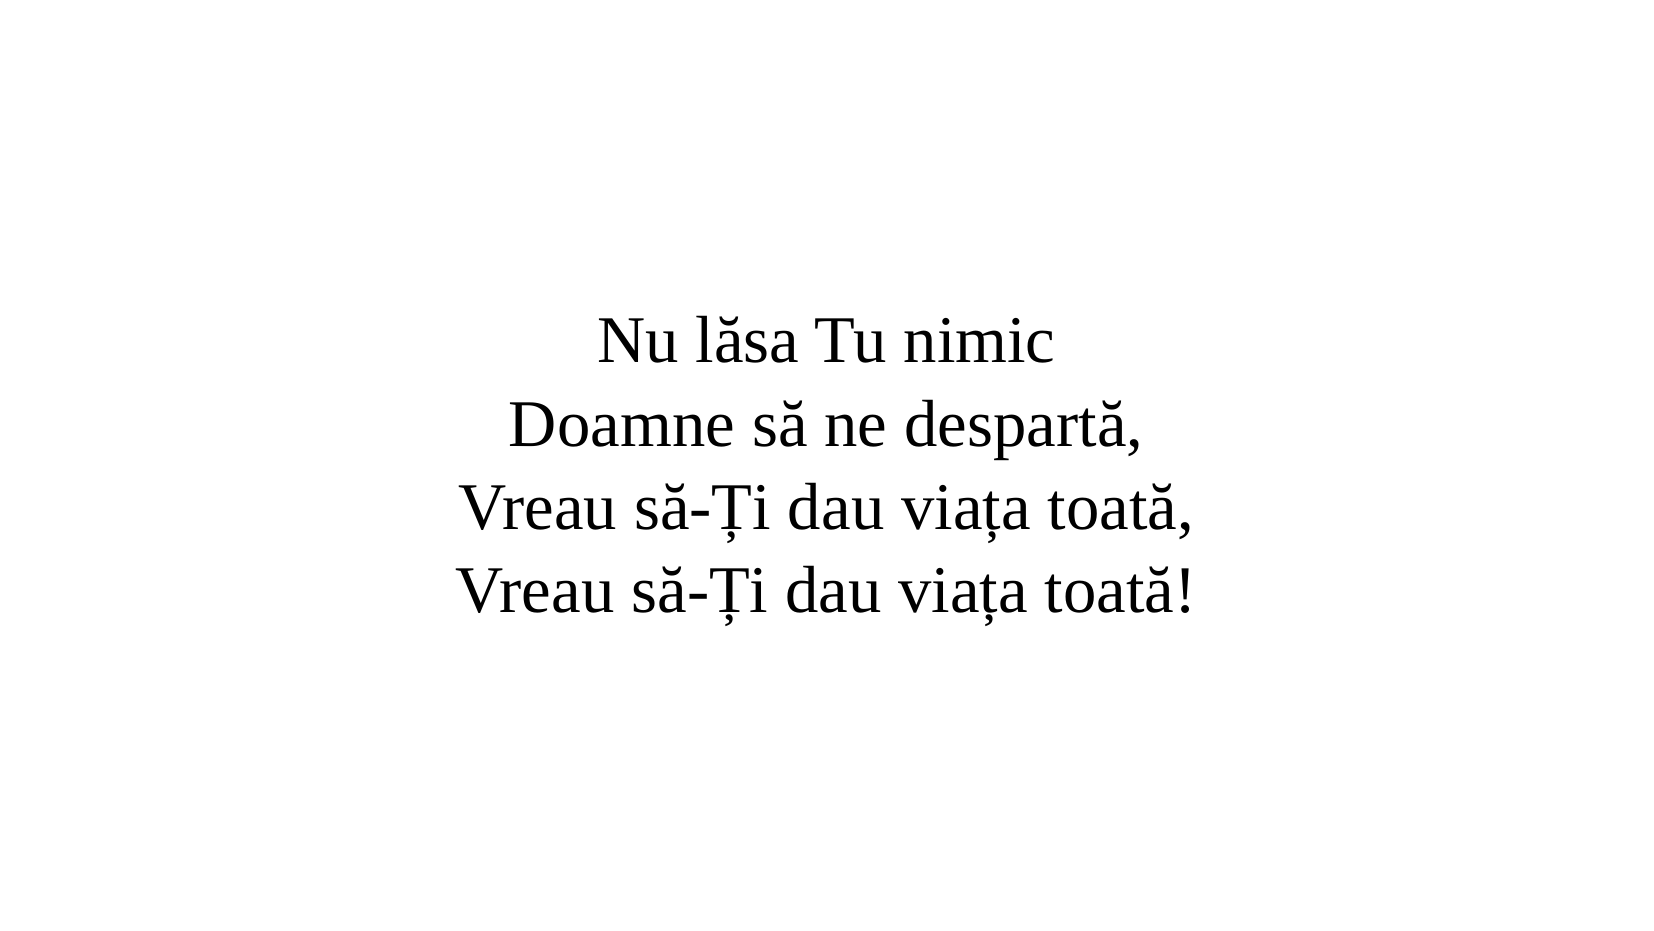

# Nu lăsa Tu nimic
Doamne să ne despartă,
Vreau să-Ți dau viața toată,
Vreau să-Ți dau viața toată!